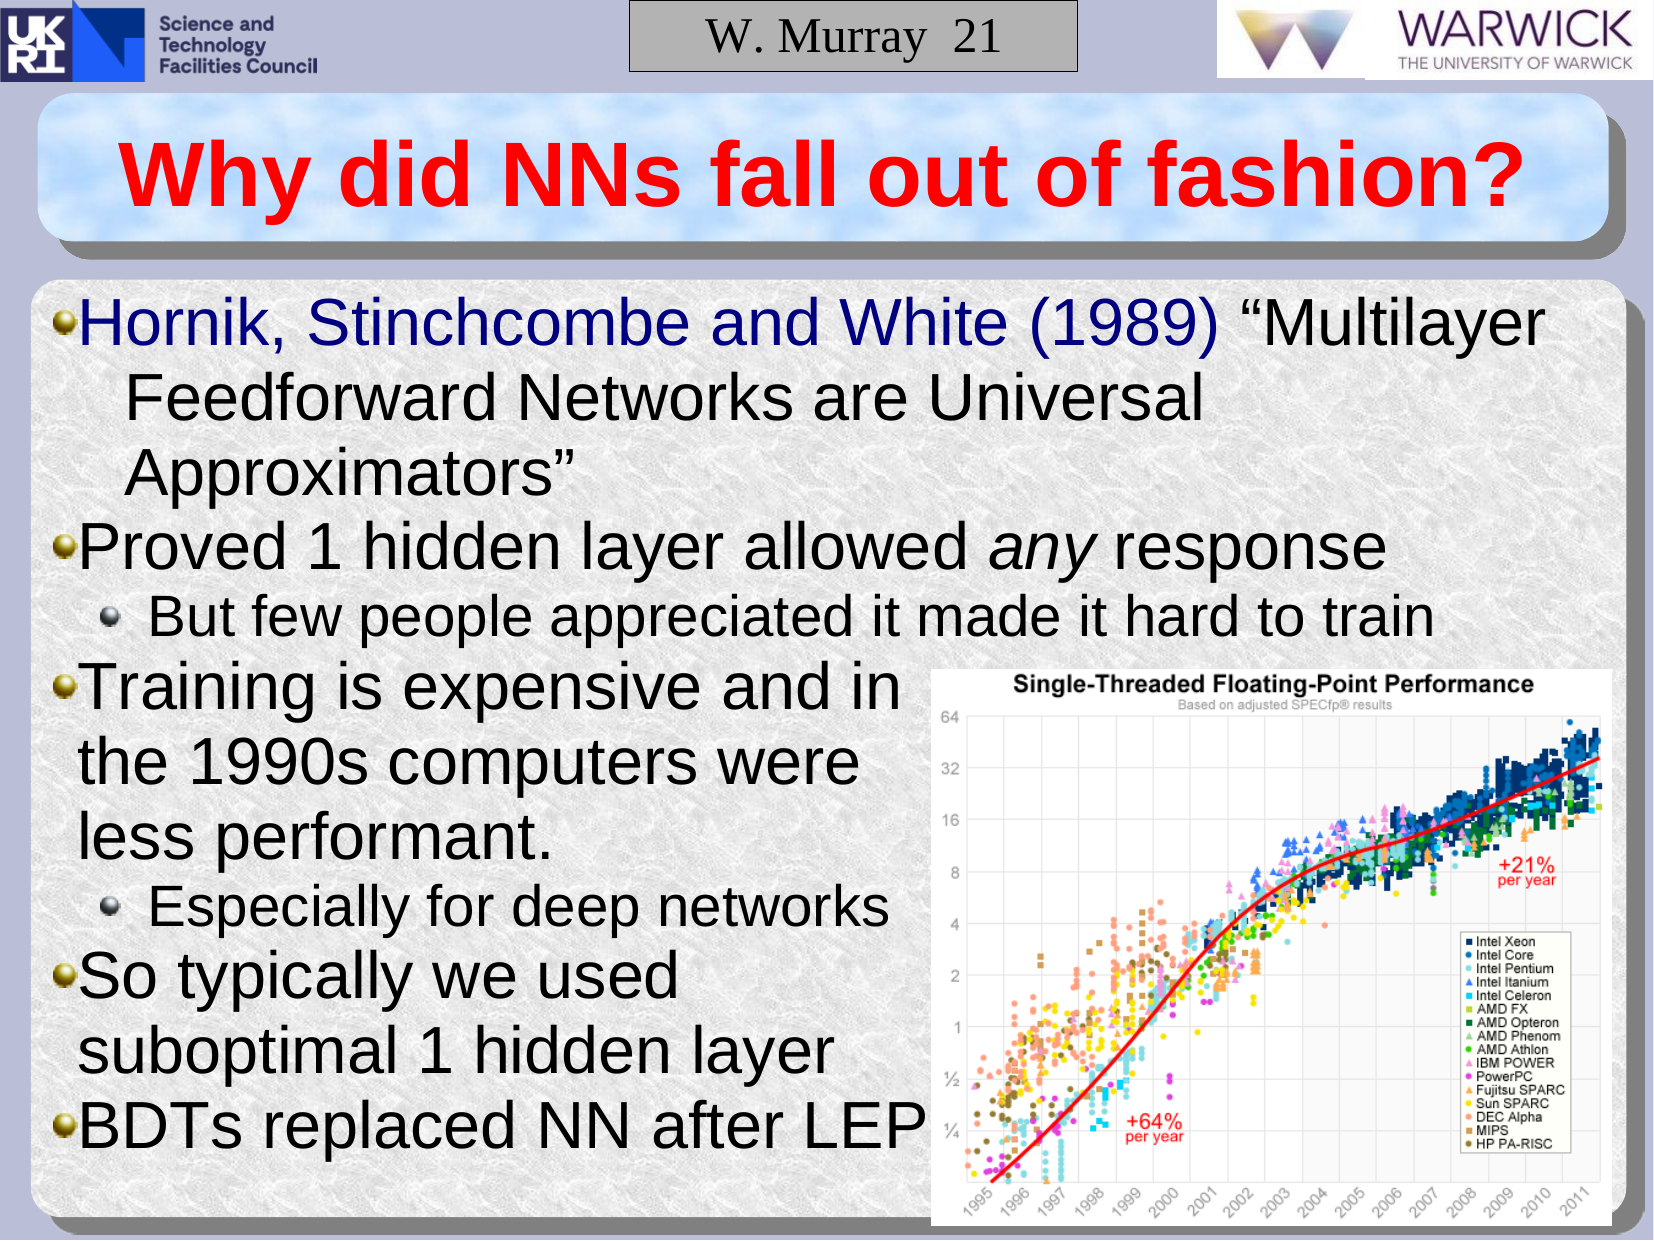

# Why did NNs fall out of fashion?
Hornik, Stinchcombe and White (1989) “Multilayer Feedforward Networks are Universal Approximators”
Proved 1 hidden layer allowed any response
But few people appreciated it made it hard to train
Training is expensive and in
the 1990s computers were
less performant.
Especially for deep networks
So typically we used
suboptimal 1 hidden layer
BDTs replaced NN after LEP